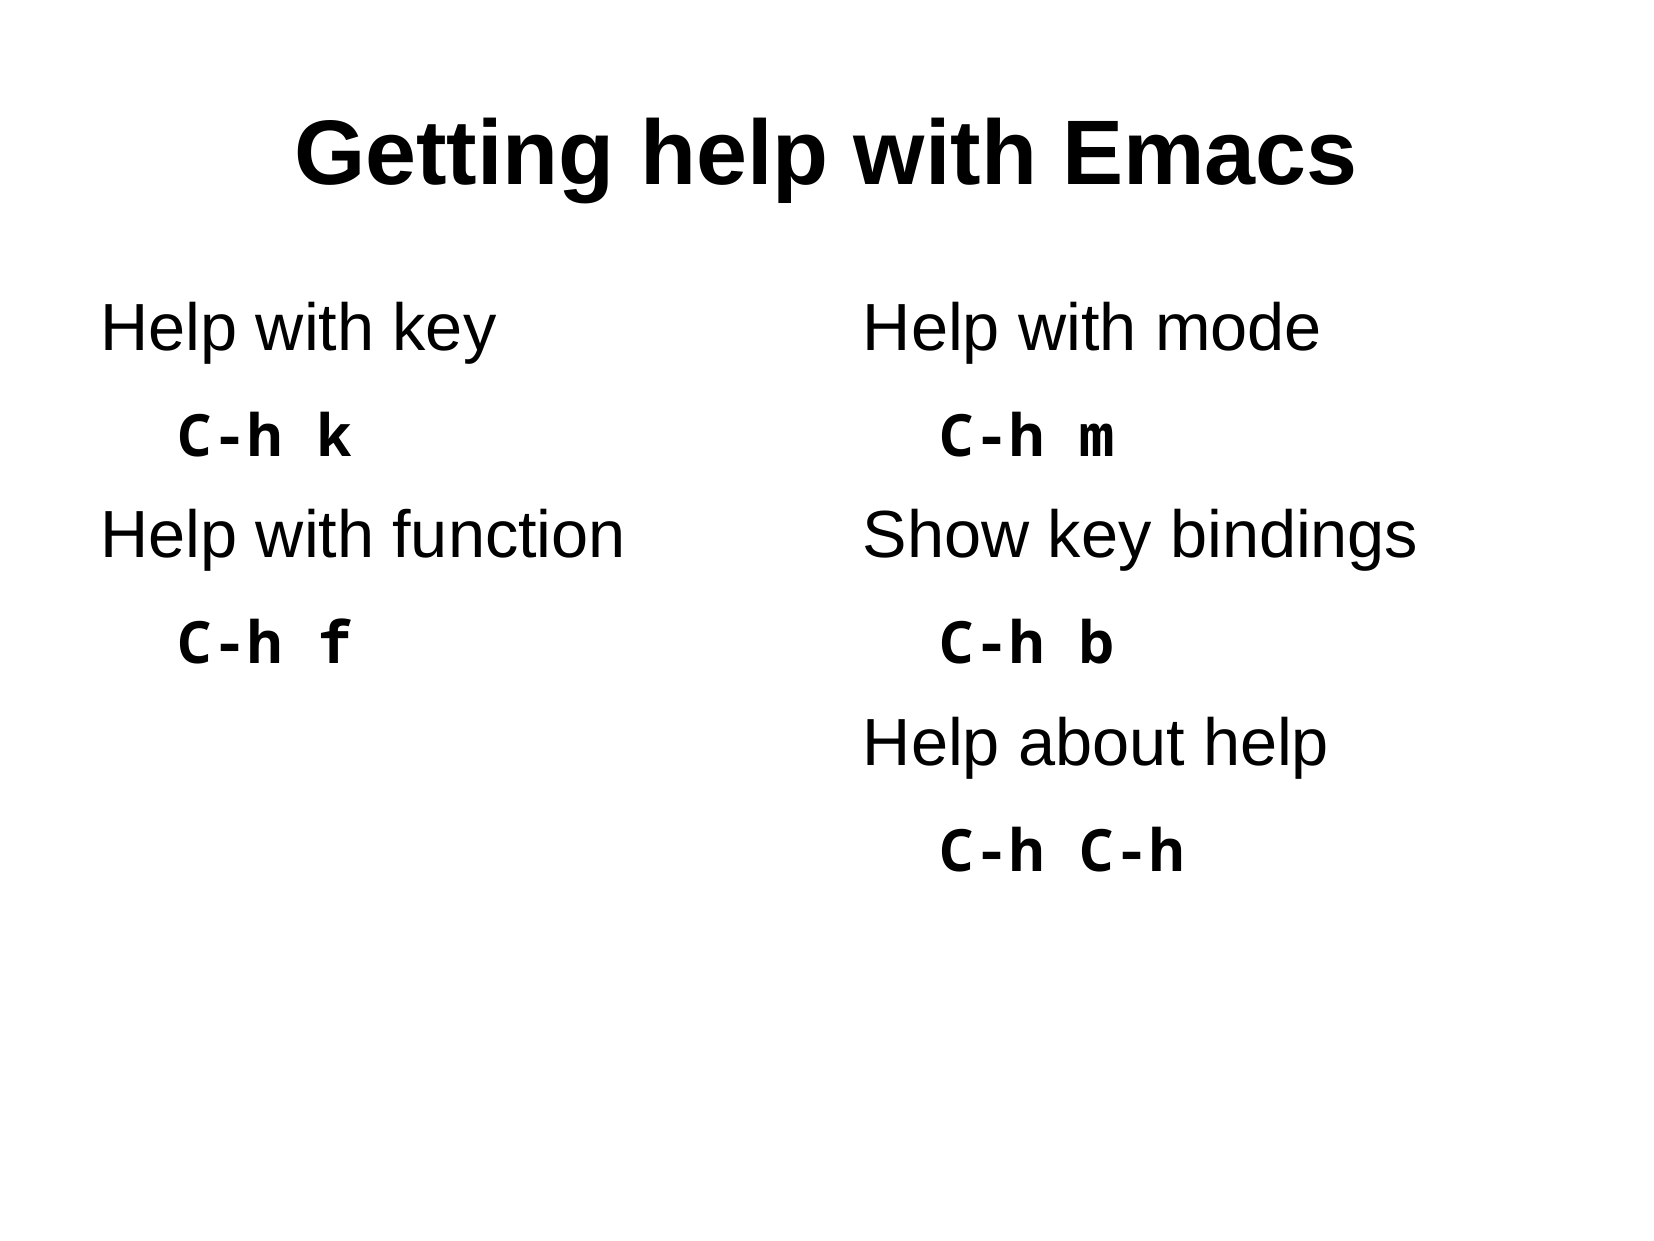

# Getting help with Emacs
Help with key
C-h k
Help with function
C-h f
Help with mode
C-h m
Show key bindings
C-h b
Help about help
C-h C-h